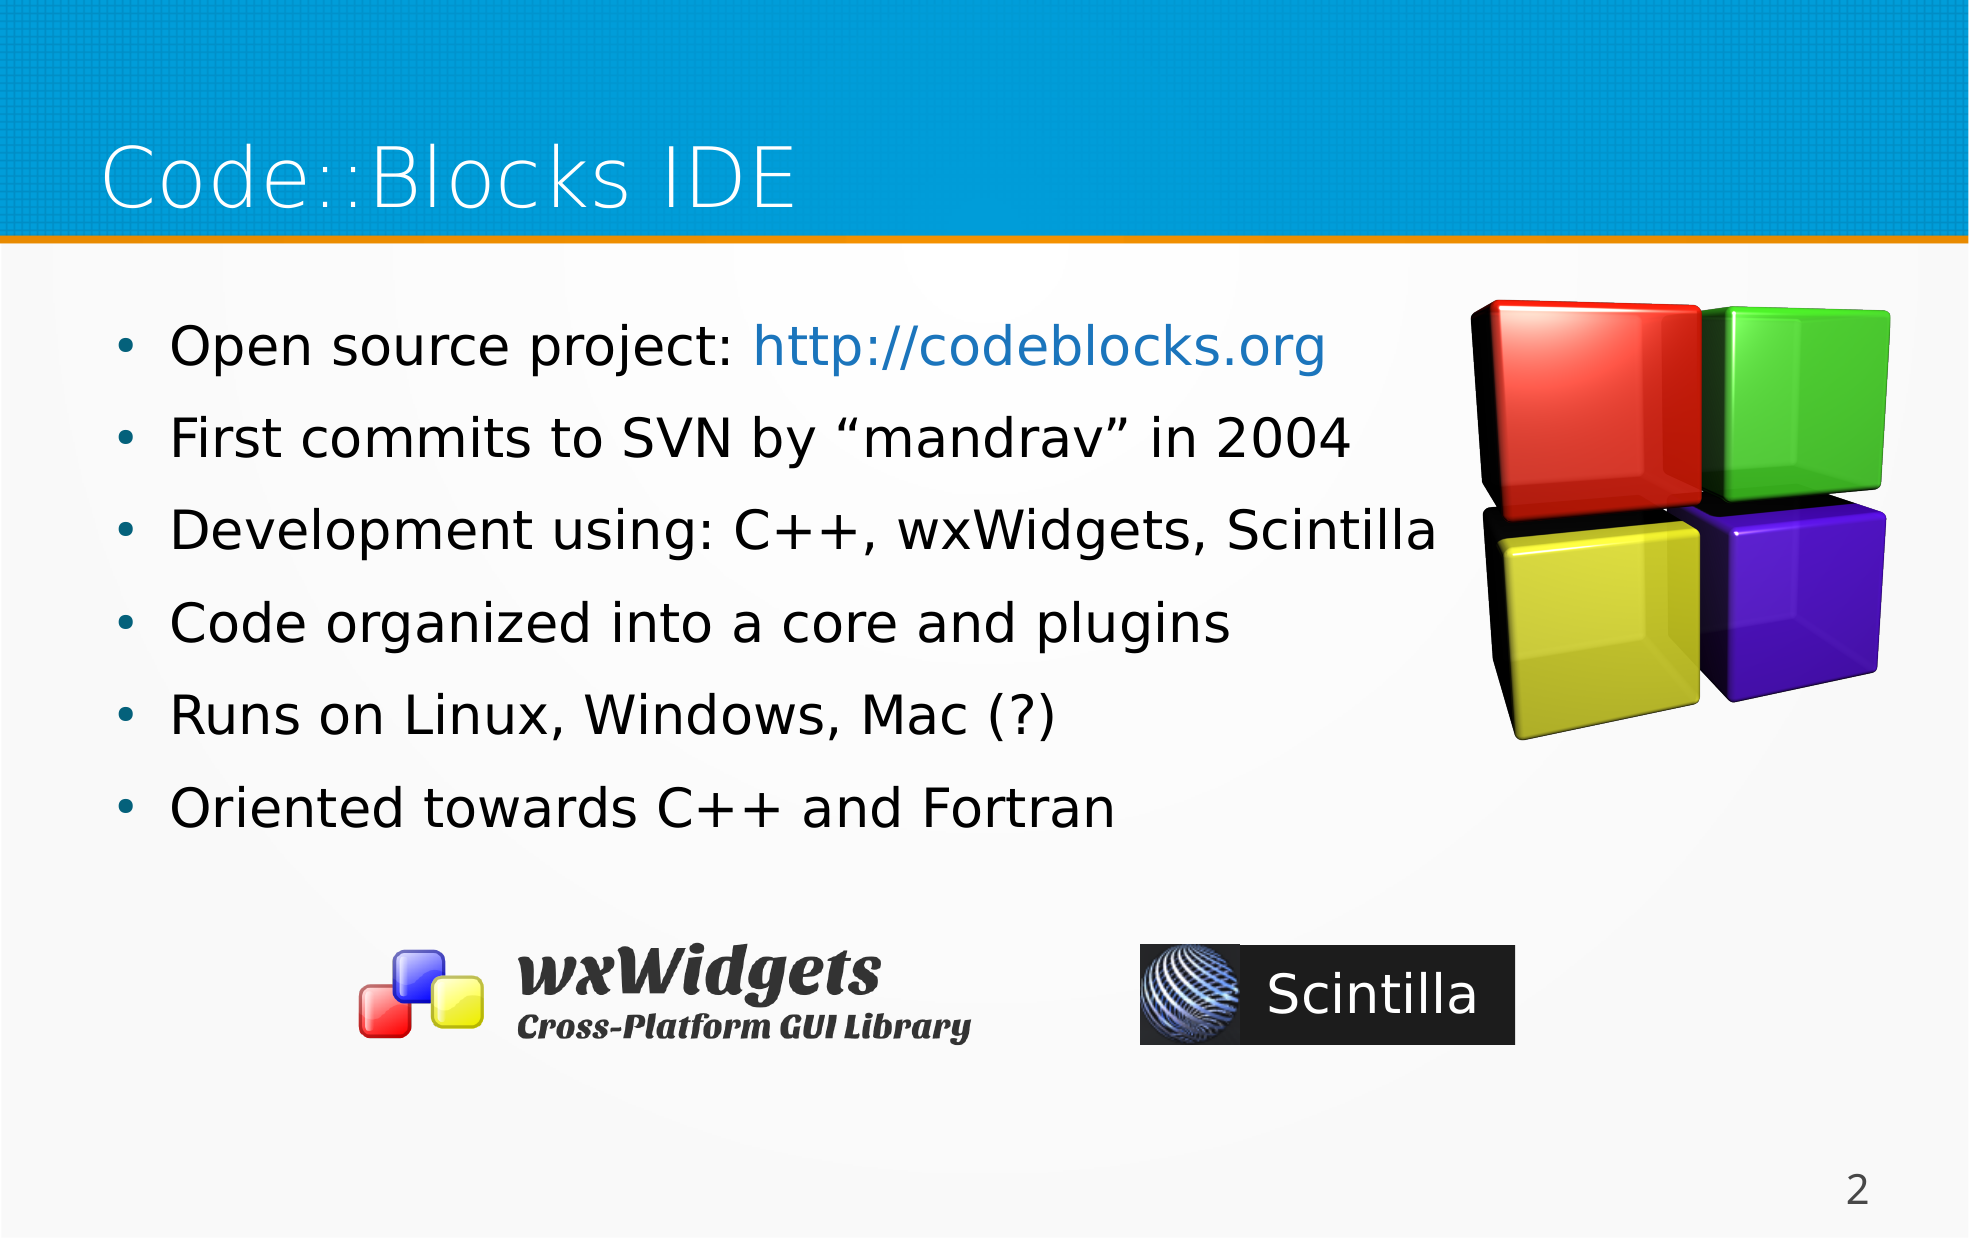

# Code::Blocks IDE
Open source project: http://codeblocks.org
First commits to SVN by “mandrav” in 2004
Development using: C++, wxWidgets, Scintilla
Code organized into a core and plugins
Runs on Linux, Windows, Mac (?)
Oriented towards C++ and Fortran
 Scintilla
2